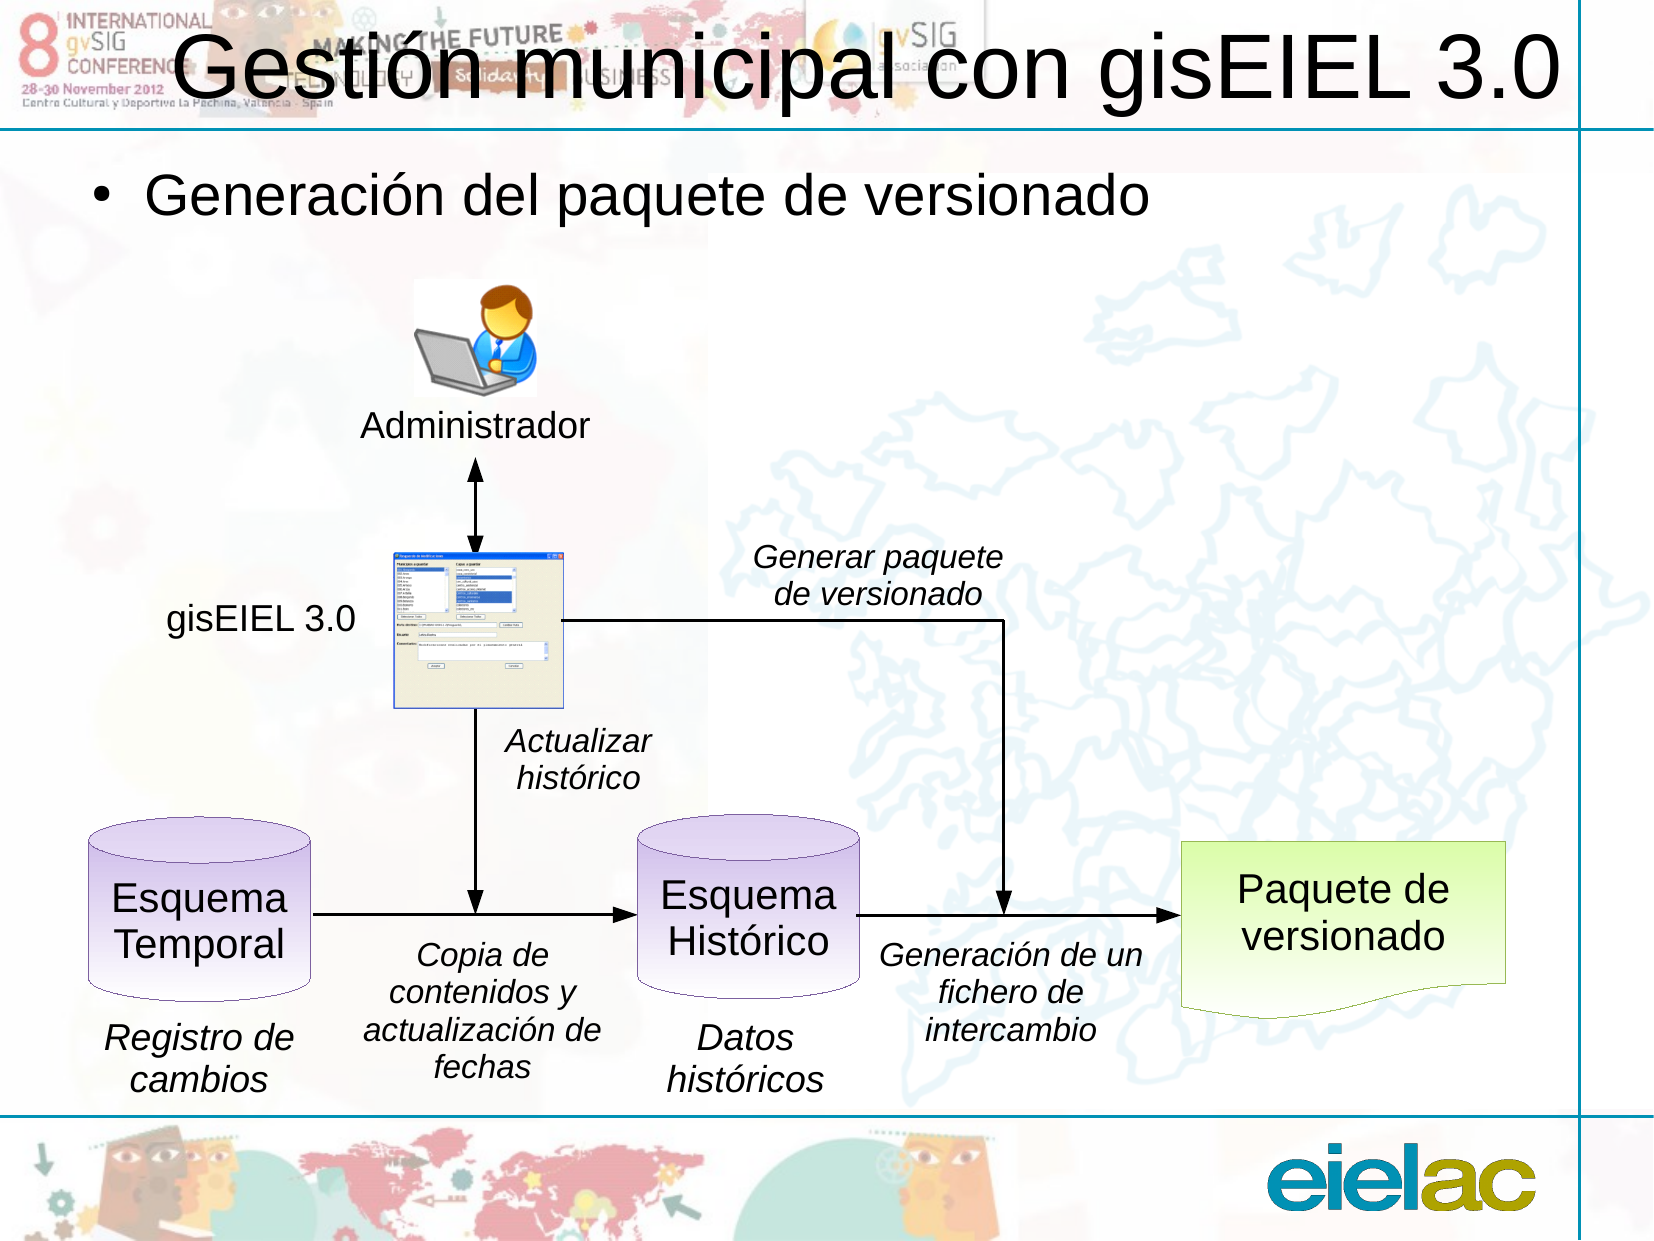

# Gestión municipal con gisEIEL 3.0
Generación del paquete de versionado
Administrador
gisEIEL 3.0
Actualizar
histórico
Esquema
Histórico
Esquema
Temporal
Copia de contenidos y actualización de fechas
Registro de cambios
Datos históricos
Generar paquete de versionado
Paquete de
versionado
Generación de un fichero de intercambio